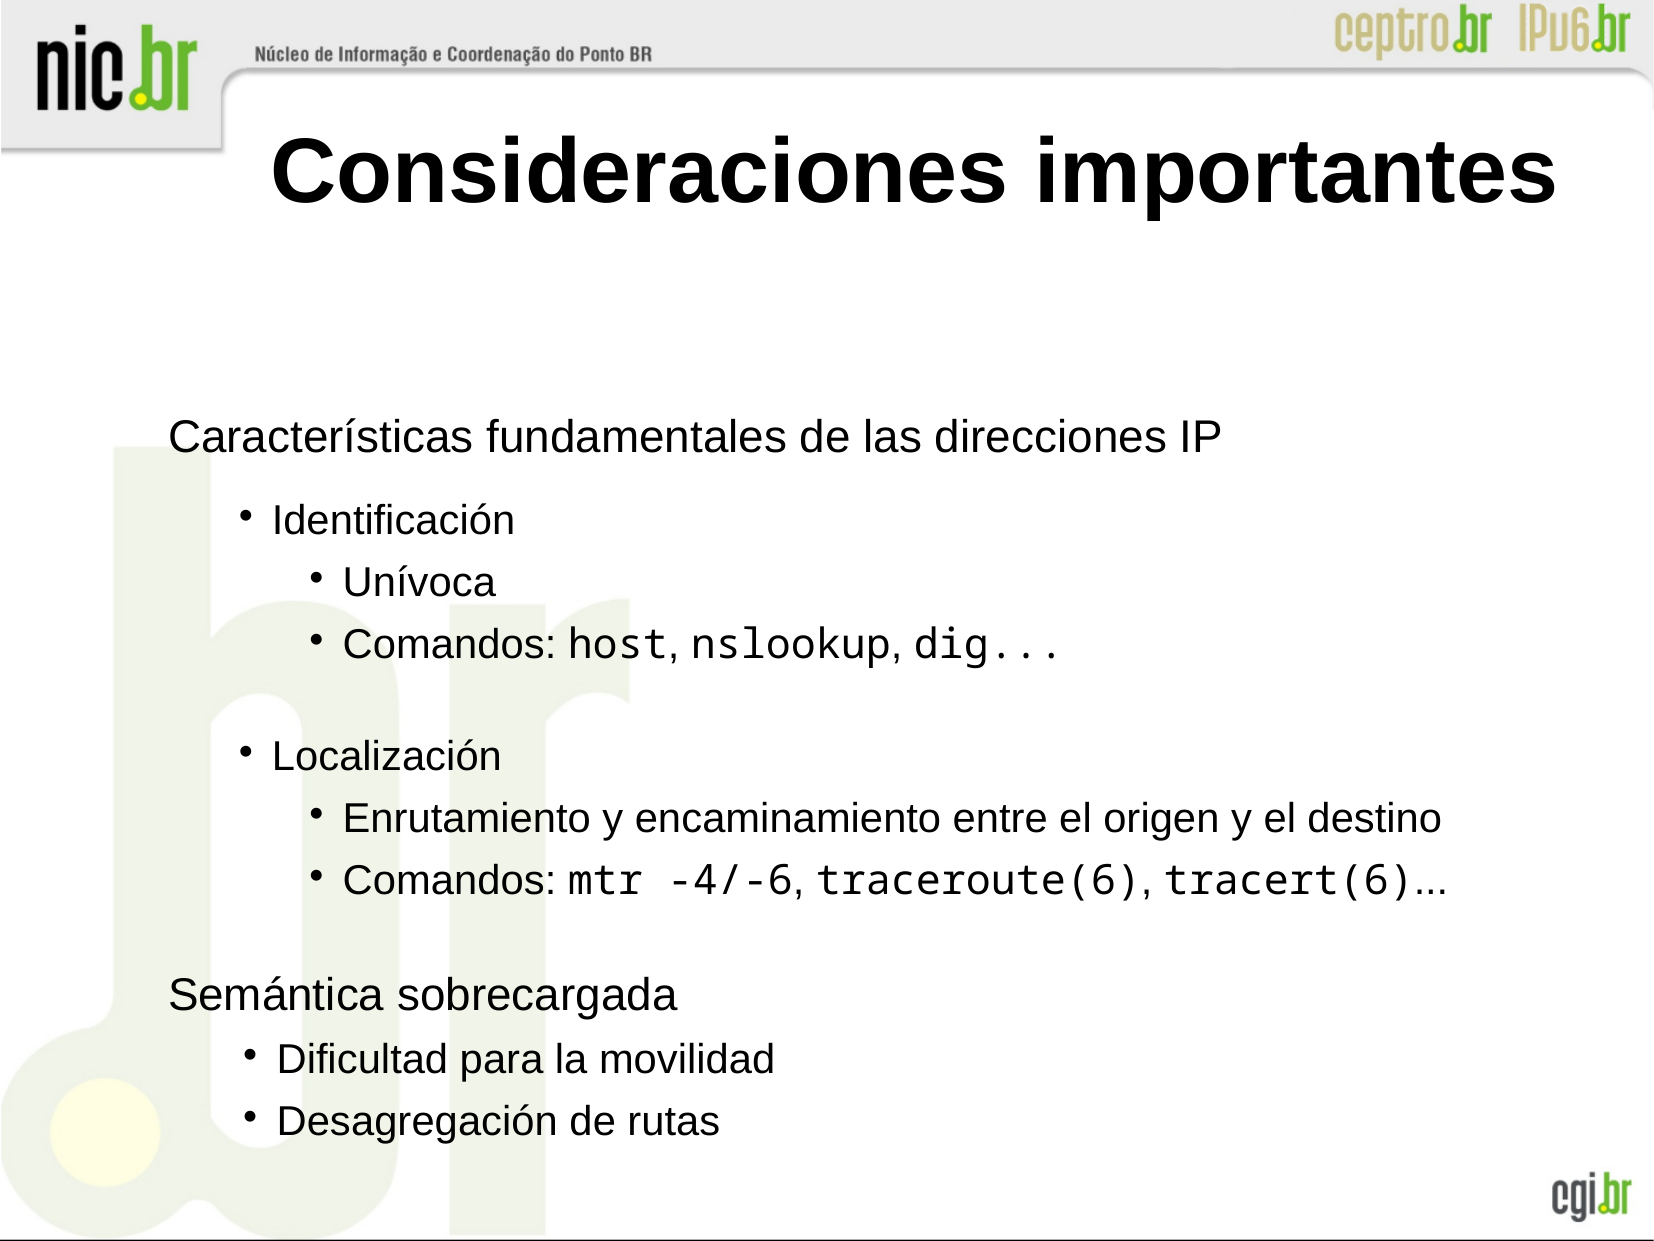

Consideraciones importantes
Características fundamentales de las direcciones IP
Identificación
Unívoca
Comandos: host, nslookup, dig...
Localización
Enrutamiento y encaminamiento entre el origen y el destino
Comandos: mtr -4/-6, traceroute(6), tracert(6)...
Semántica sobrecargada
Dificultad para la movilidad
Desagregación de rutas